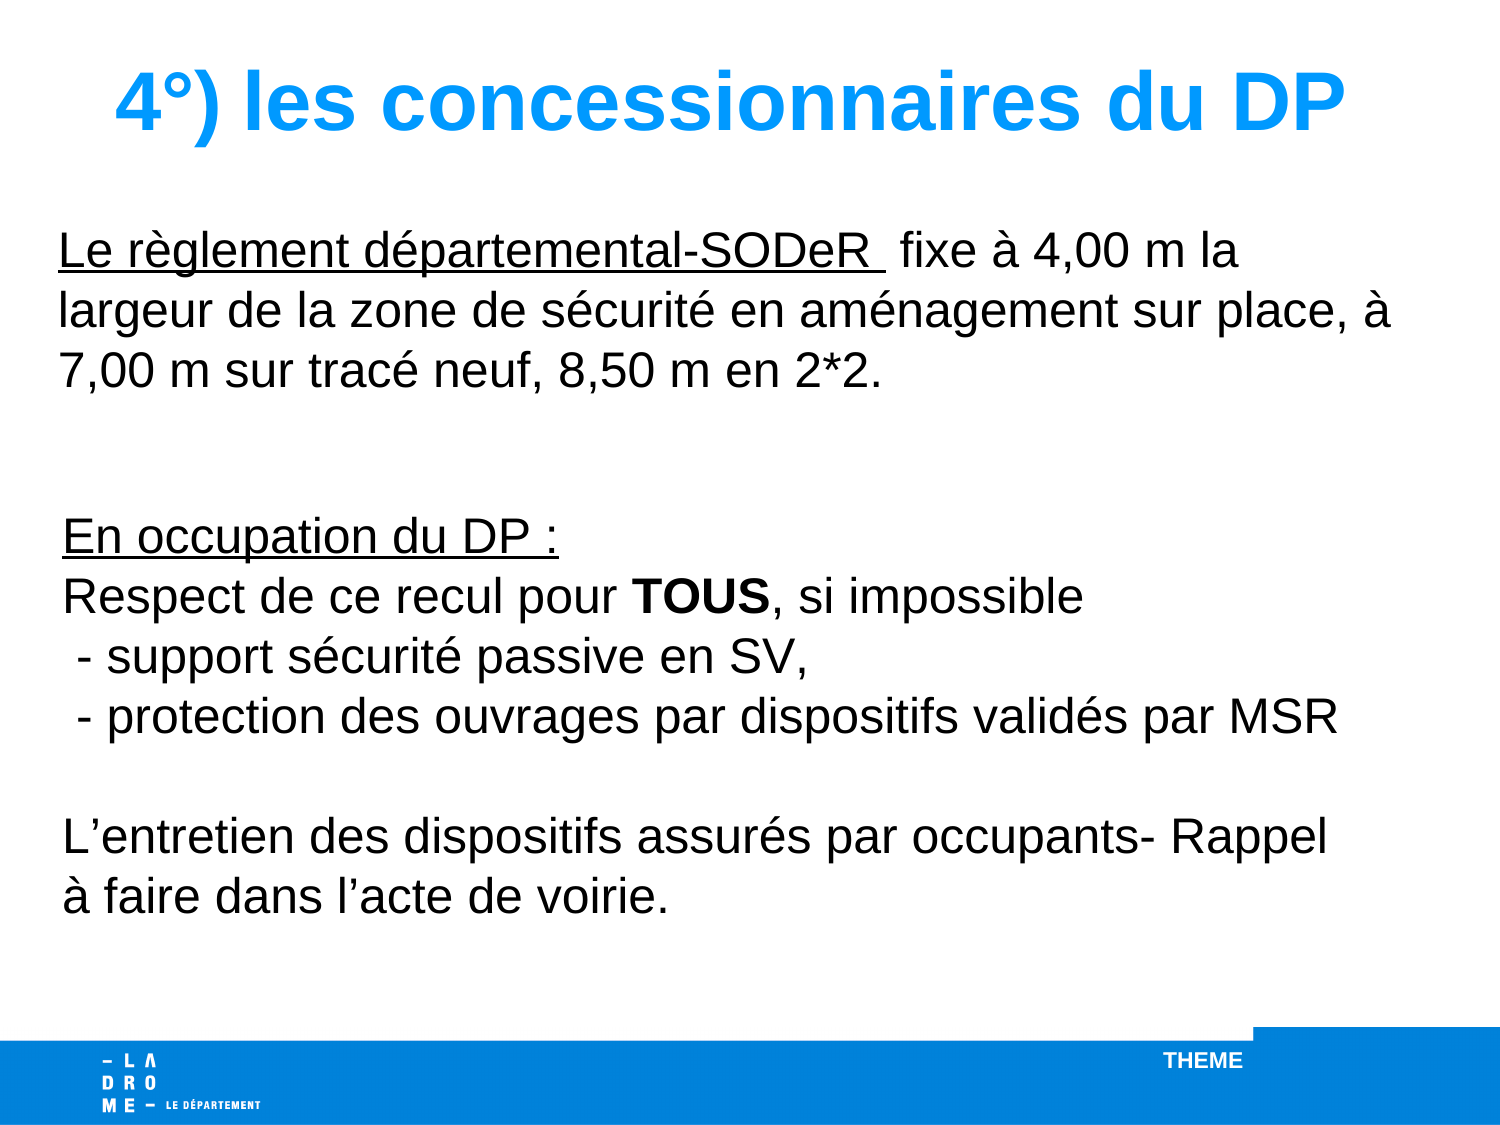

# 4°) les concessionnaires du DP
Le règlement départemental-SODeR fixe à 4,00 m la largeur de la zone de sécurité en aménagement sur place, à 7,00 m sur tracé neuf, 8,50 m en 2*2.
En occupation du DP :
Respect de ce recul pour TOUS, si impossible
 - support sécurité passive en SV,
 - protection des ouvrages par dispositifs validés par MSR
L’entretien des dispositifs assurés par occupants- Rappel à faire dans l’acte de voirie.